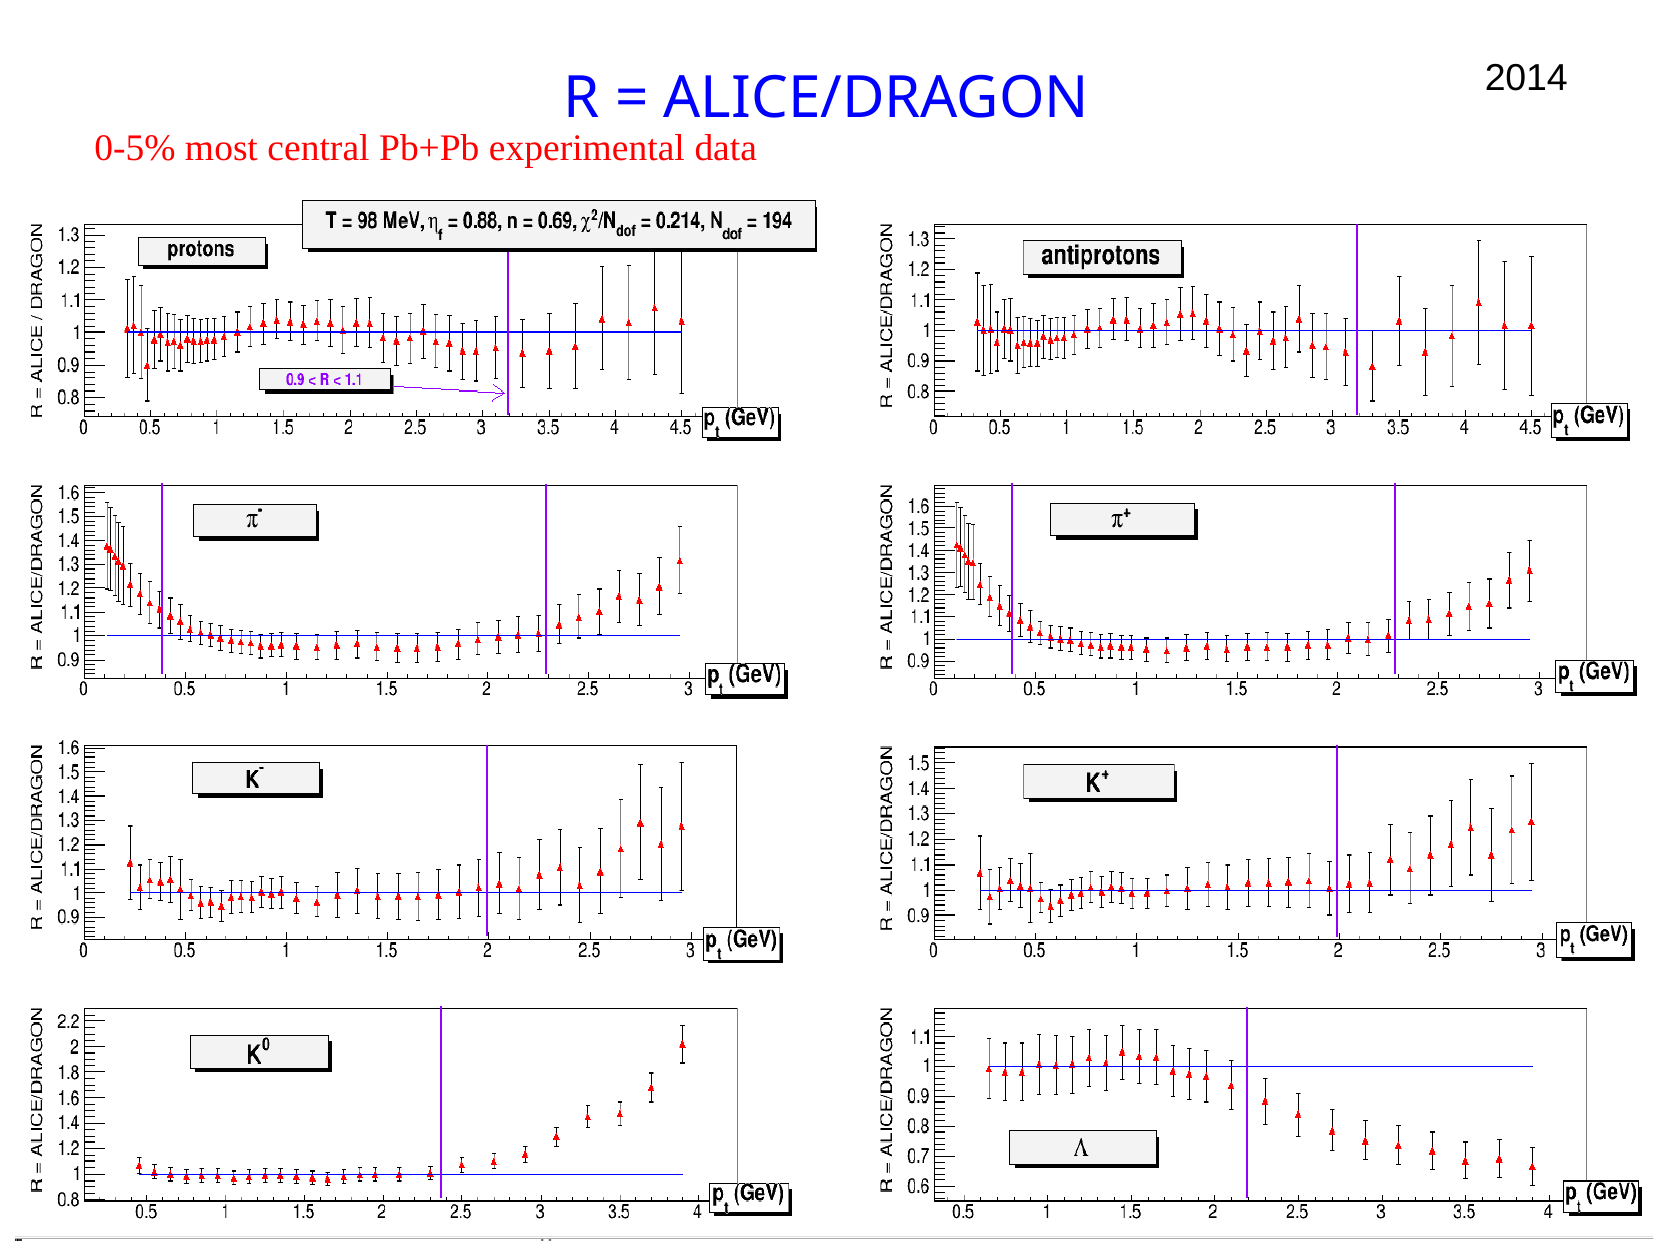

# R = ALICE/DRAGON
2014
0-5% most central Pb+Pb experimental data